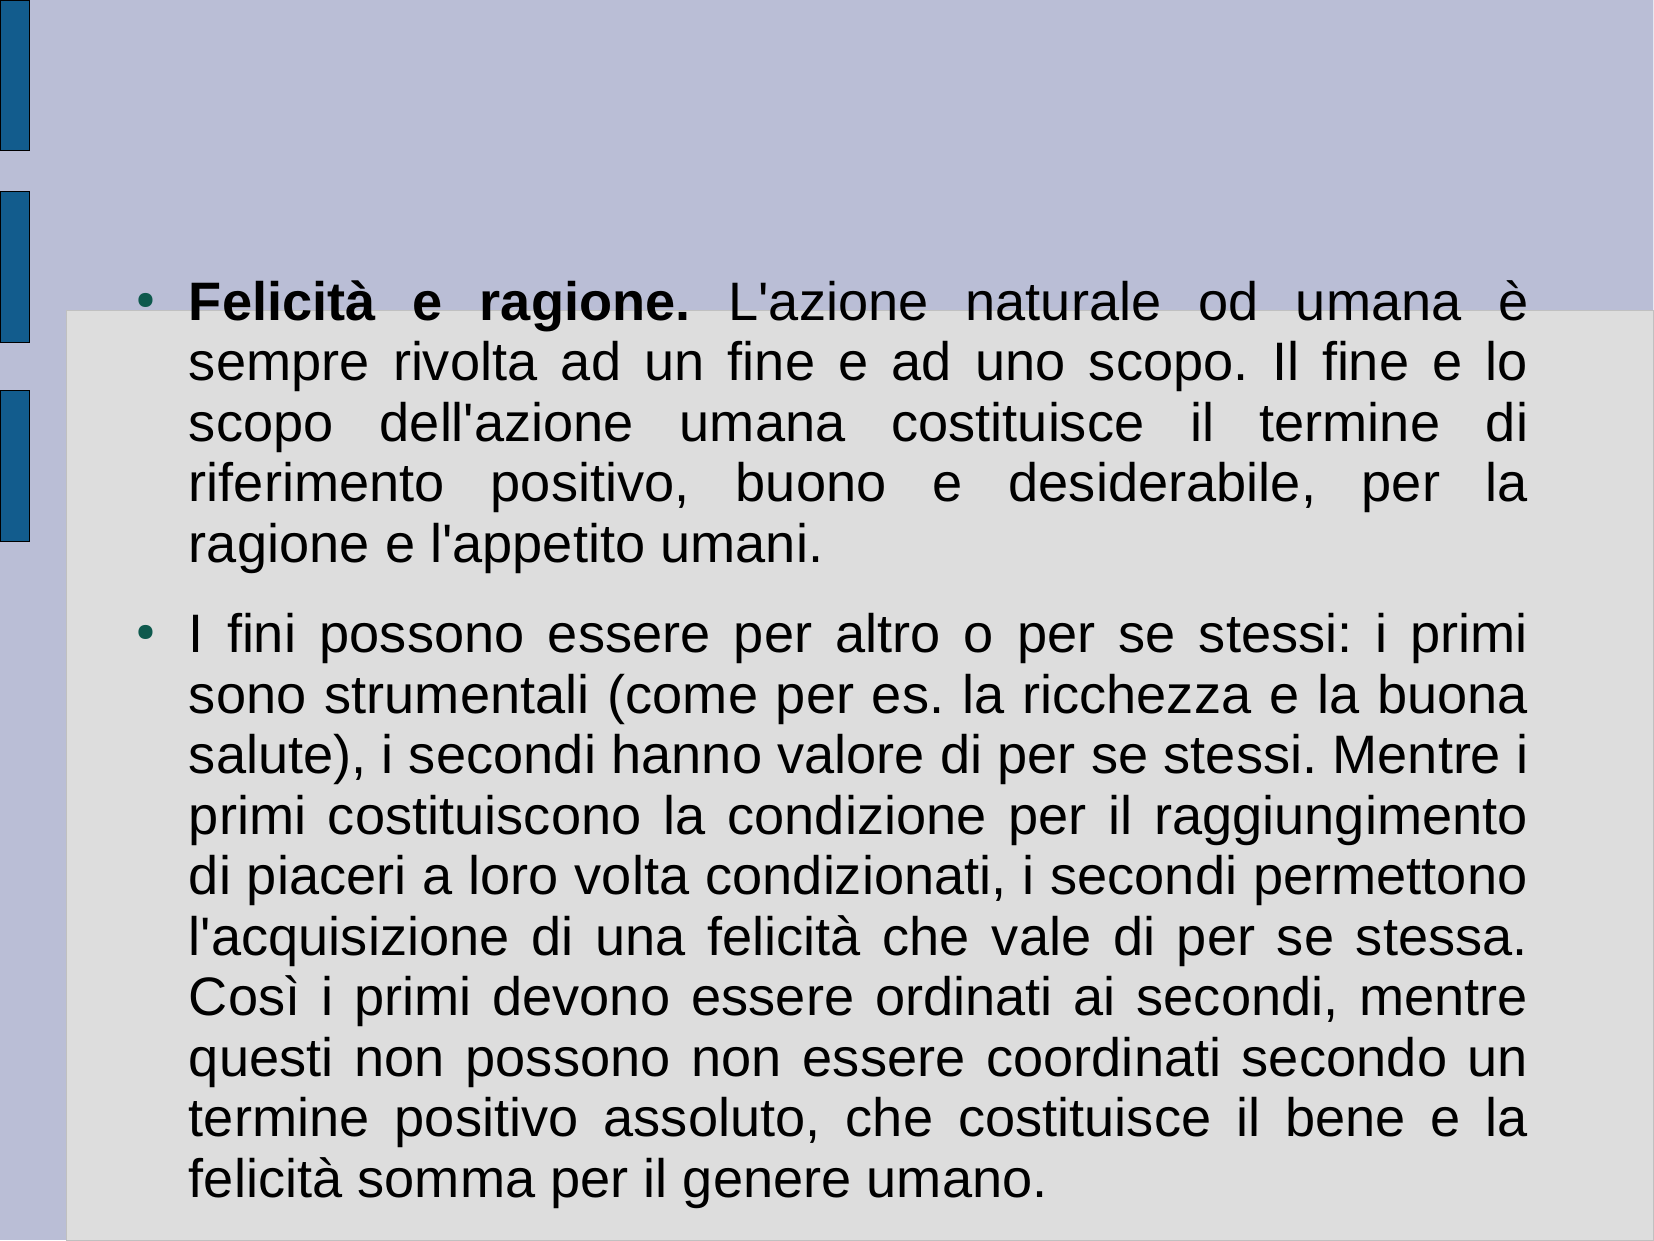

#
Felicità e ragione. L'azione naturale od umana è sempre rivolta ad un fine e ad uno scopo. Il fine e lo scopo dell'azione umana costituisce il termine di riferimento positivo, buono e desiderabile, per la ragione e l'appetito umani.
I fini possono essere per altro o per se stessi: i primi sono strumentali (come per es. la ricchezza e la buona salute), i secondi hanno valore di per se stessi. Mentre i primi costituiscono la condizione per il raggiungimento di piaceri a loro volta condizionati, i secondi permettono l'acquisizione di una felicità che vale di per se stessa. Così i primi devono essere ordinati ai secondi, mentre questi non possono non essere coordinati secondo un termine positivo assoluto, che costituisce il bene e la felicità somma per il genere umano.